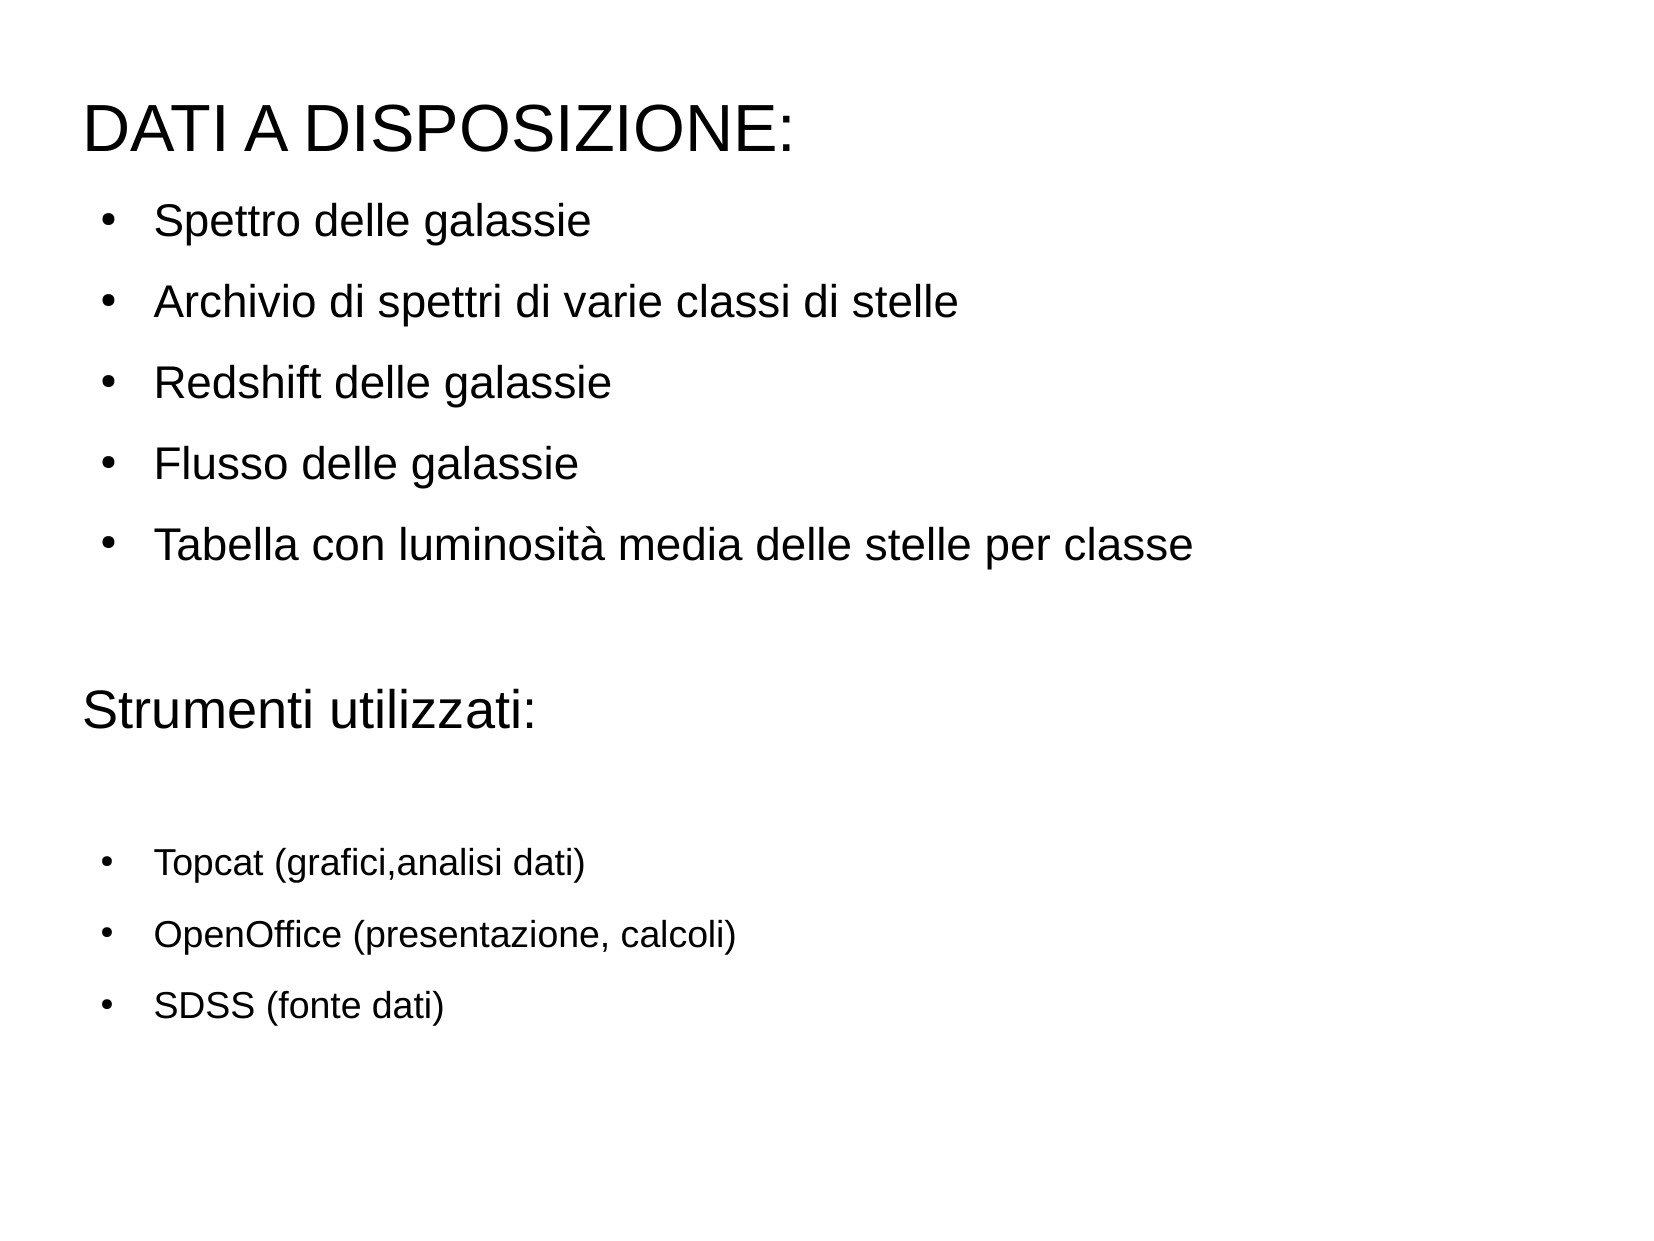

# DATI A DISPOSIZIONE:
Spettro delle galassie
Archivio di spettri di varie classi di stelle
Redshift delle galassie
Flusso delle galassie
Tabella con luminosità media delle stelle per classe
Strumenti utilizzati:
Topcat (grafici,analisi dati)
OpenOffice (presentazione, calcoli)
SDSS (fonte dati)